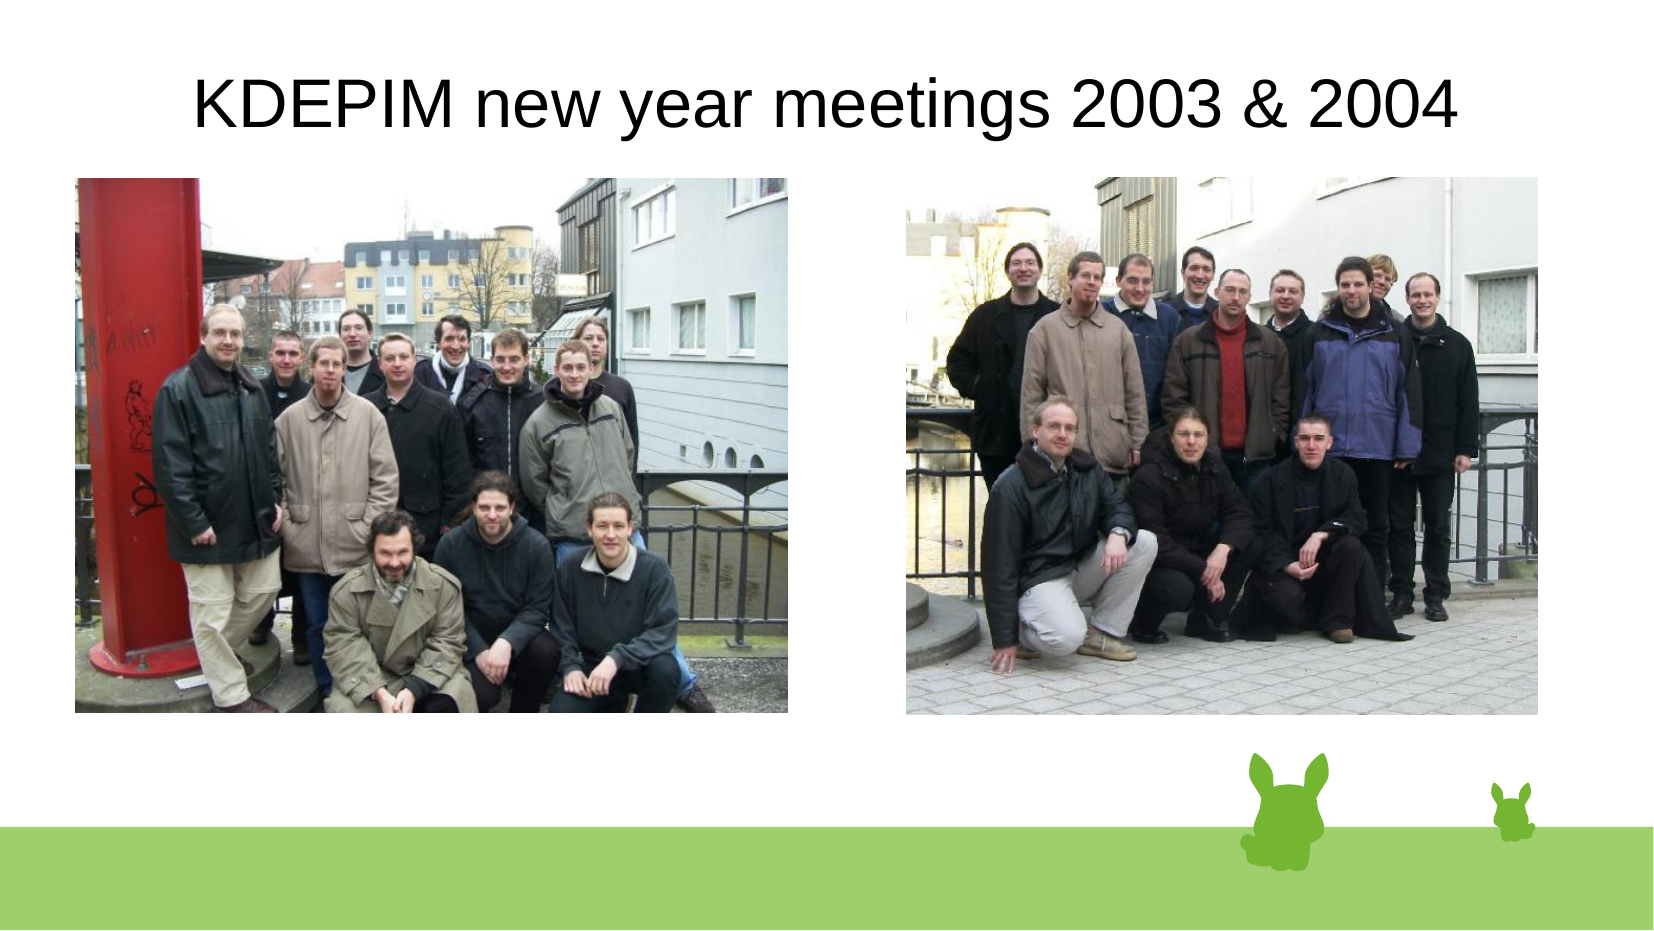

# KDEPIM new year meetings 2003 & 2004